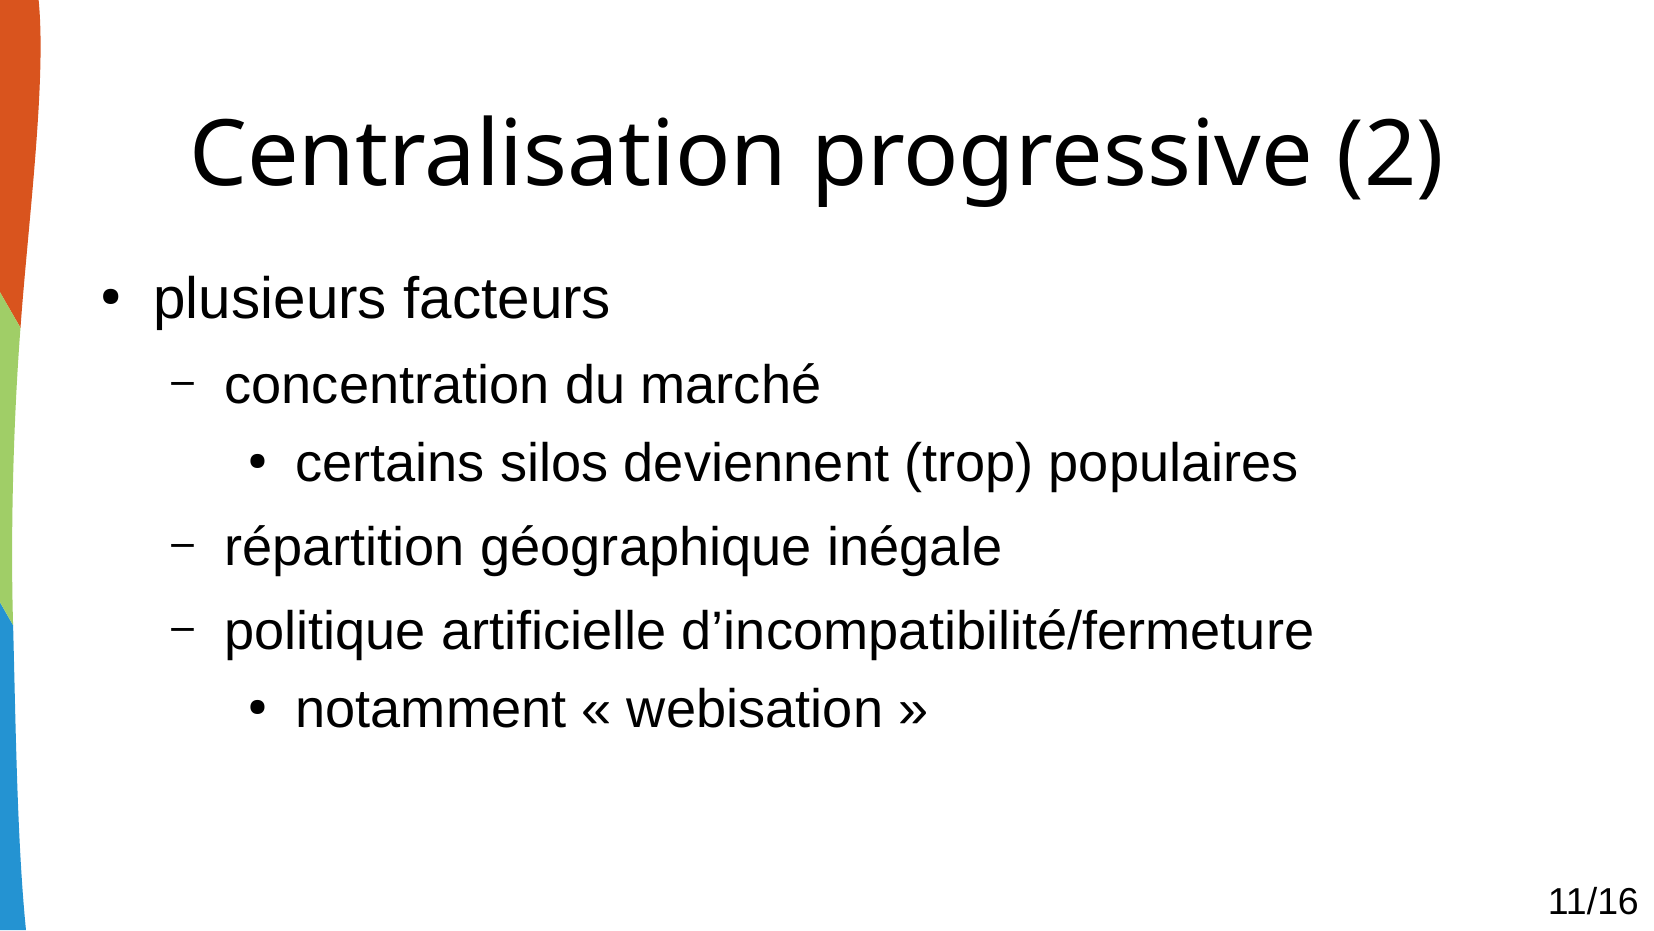

# Centralisation progressive (2)
plusieurs facteurs
concentration du marché
certains silos deviennent (trop) populaires
répartition géographique inégale
politique artificielle d’incompatibilité/fermeture
notamment « webisation »